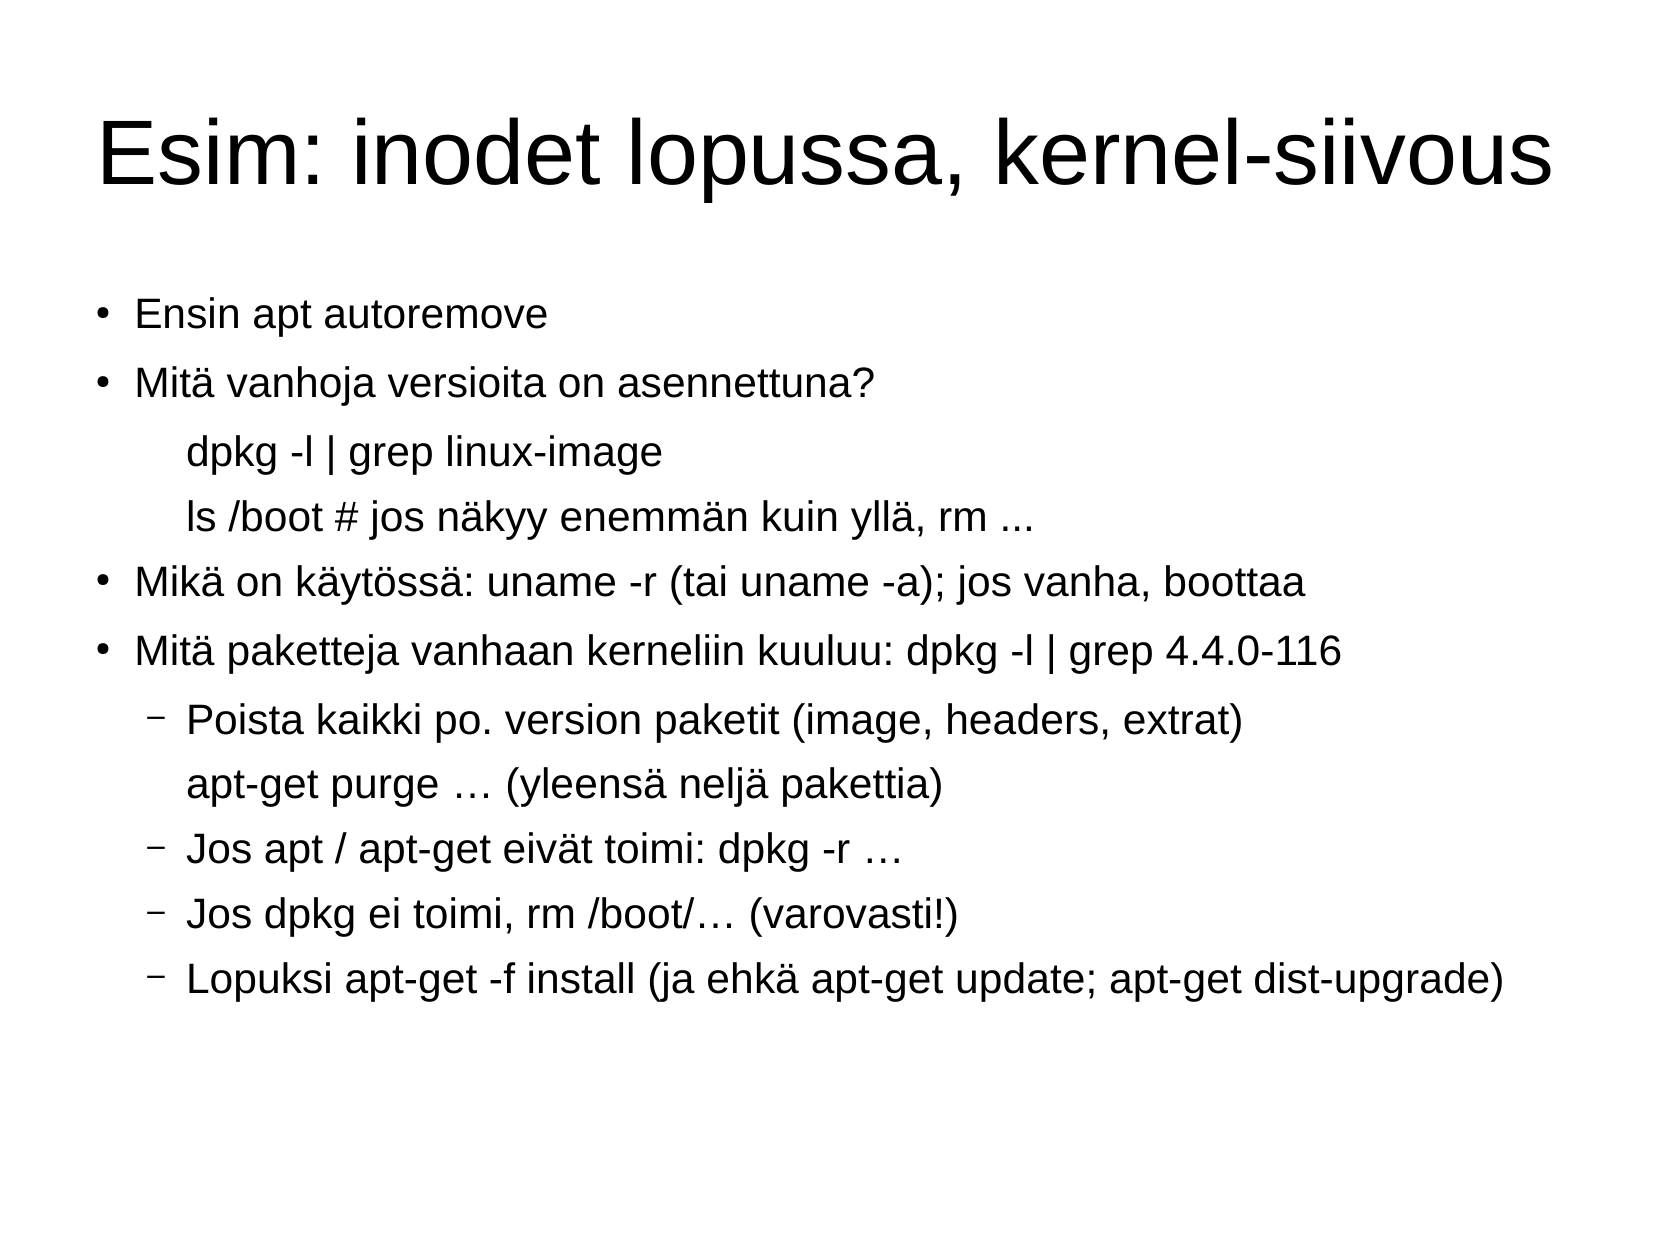

# Esim: inodet lopussa, kernel-siivous
Ensin apt autoremove
Mitä vanhoja versioita on asennettuna?
dpkg -l | grep linux-image
ls /boot # jos näkyy enemmän kuin yllä, rm ...
Mikä on käytössä: uname -r (tai uname -a); jos vanha, boottaa
Mitä paketteja vanhaan kerneliin kuuluu: dpkg -l | grep 4.4.0-116
Poista kaikki po. version paketit (image, headers, extrat)
apt-get purge … (yleensä neljä pakettia)
Jos apt / apt-get eivät toimi: dpkg -r …
Jos dpkg ei toimi, rm /boot/… (varovasti!)
Lopuksi apt-get -f install (ja ehkä apt-get update; apt-get dist-upgrade)